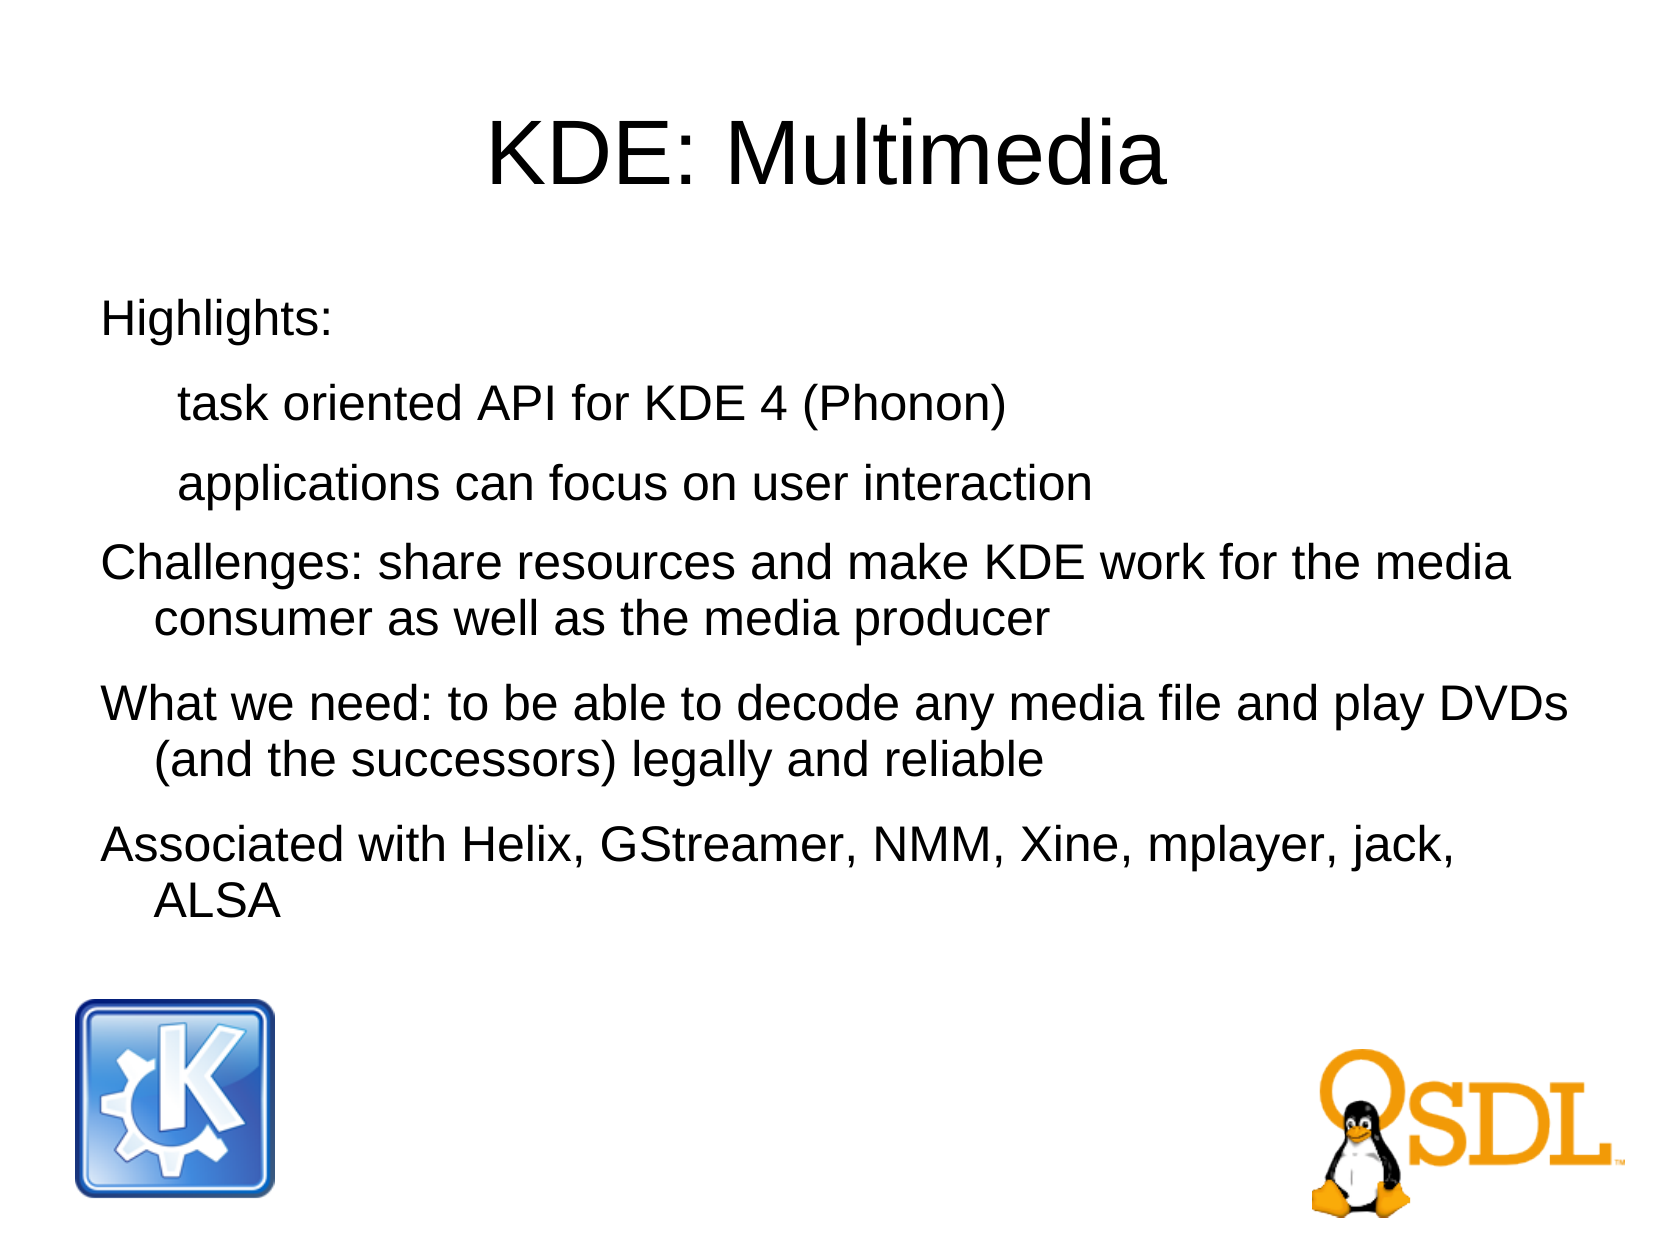

# KDE: Multimedia
Highlights:
task oriented API for KDE 4 (Phonon)
applications can focus on user interaction
Challenges: share resources and make KDE work for the media consumer as well as the media producer
What we need: to be able to decode any media file and play DVDs (and the successors) legally and reliable
Associated with Helix, GStreamer, NMM, Xine, mplayer, jack, ALSA